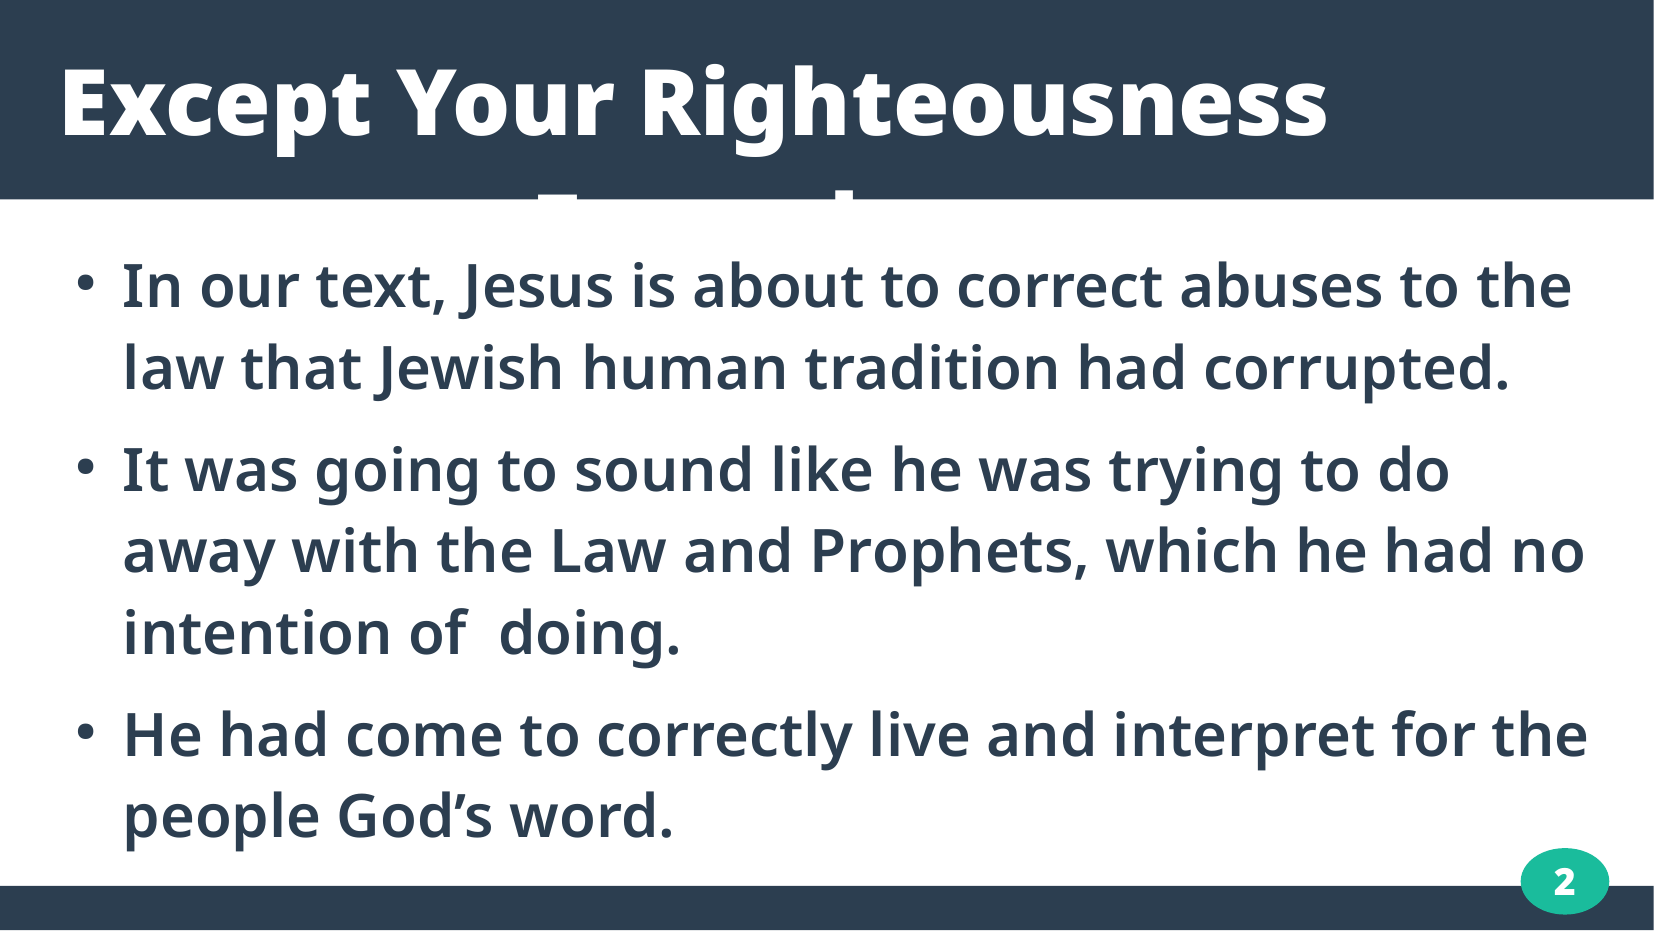

# Except Your Righteousness Exceed
In our text, Jesus is about to correct abuses to the law that Jewish human tradition had corrupted.
It was going to sound like he was trying to do away with the Law and Prophets, which he had no intention of doing.
He had come to correctly live and interpret for the people God’s word.
2